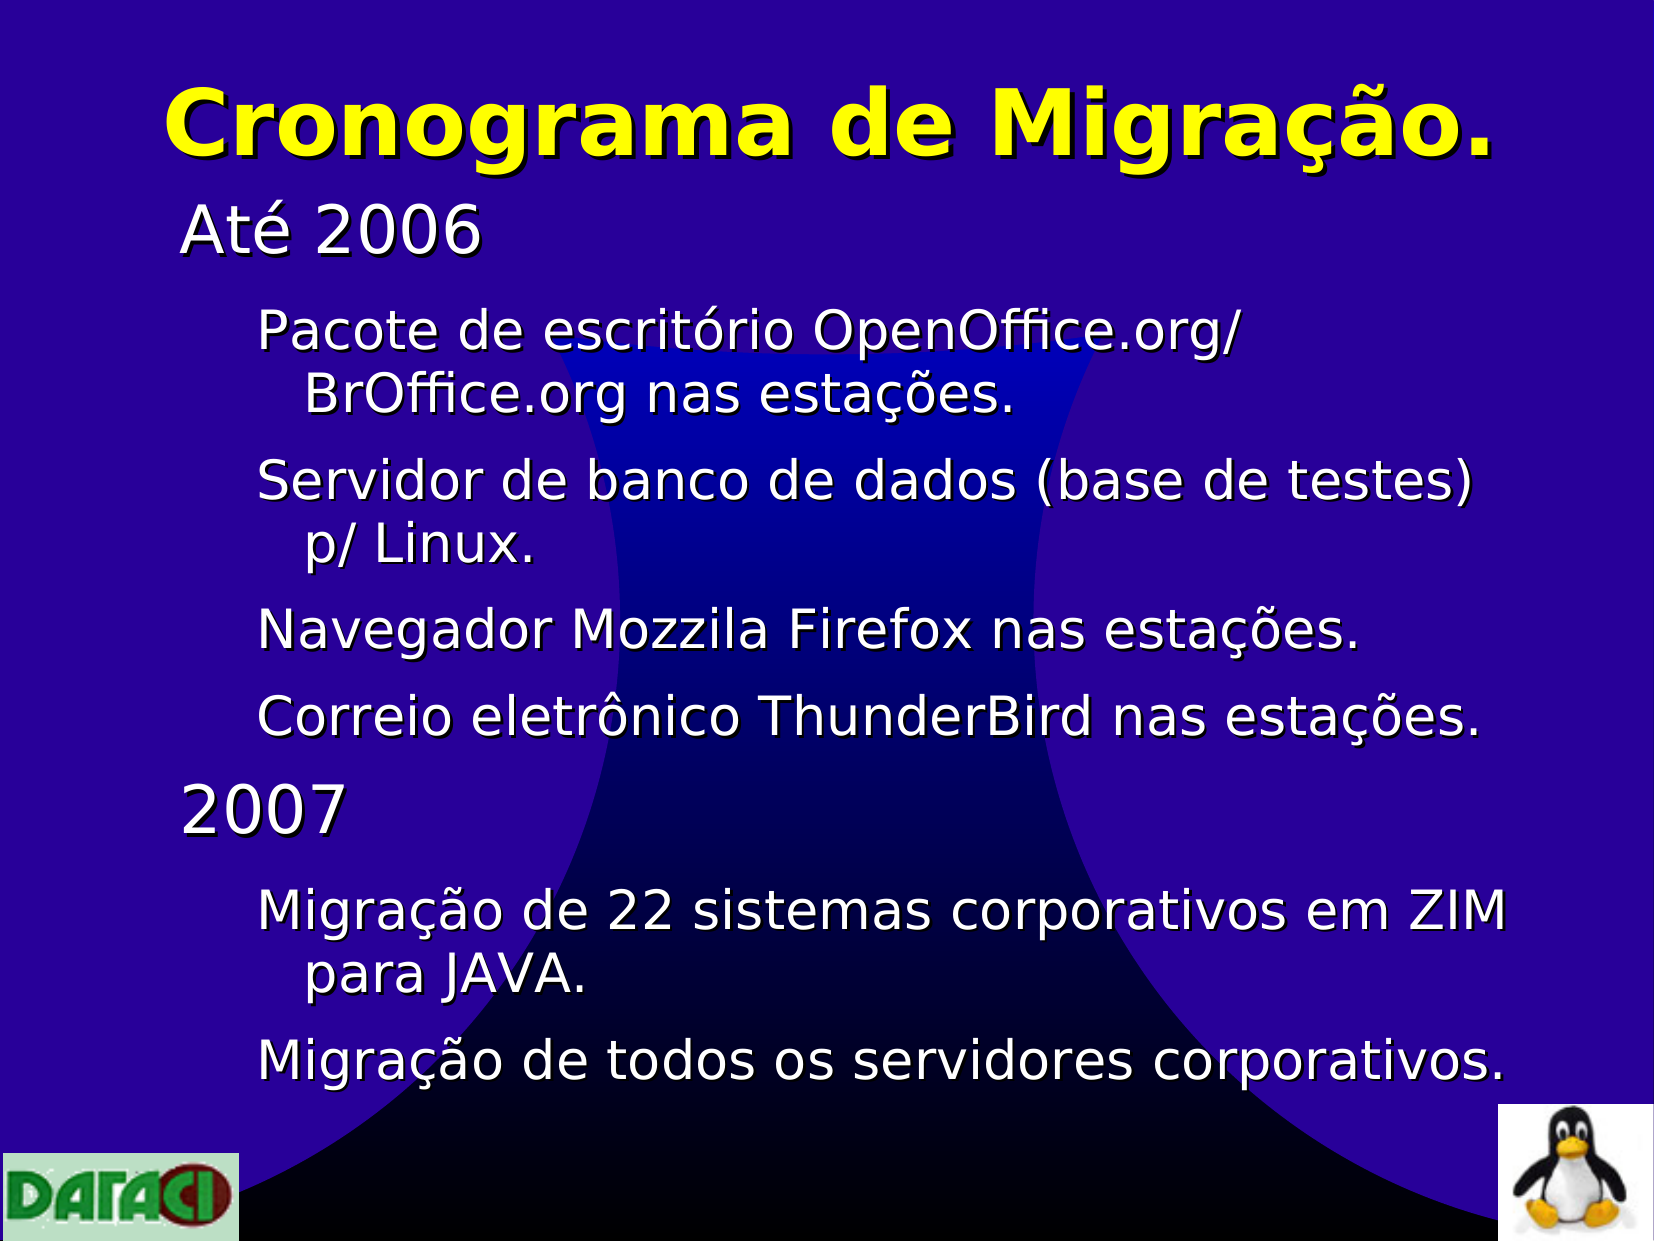

# Cronograma de Migração.
Até 2006
Pacote de escritório OpenOffice.org/BrOffice.org nas estações.
Servidor de banco de dados (base de testes) p/ Linux.
Navegador Mozzila Firefox nas estações.
Correio eletrônico ThunderBird nas estações.
2007
Migração de 22 sistemas corporativos em ZIM para JAVA.
Migração de todos os servidores corporativos.